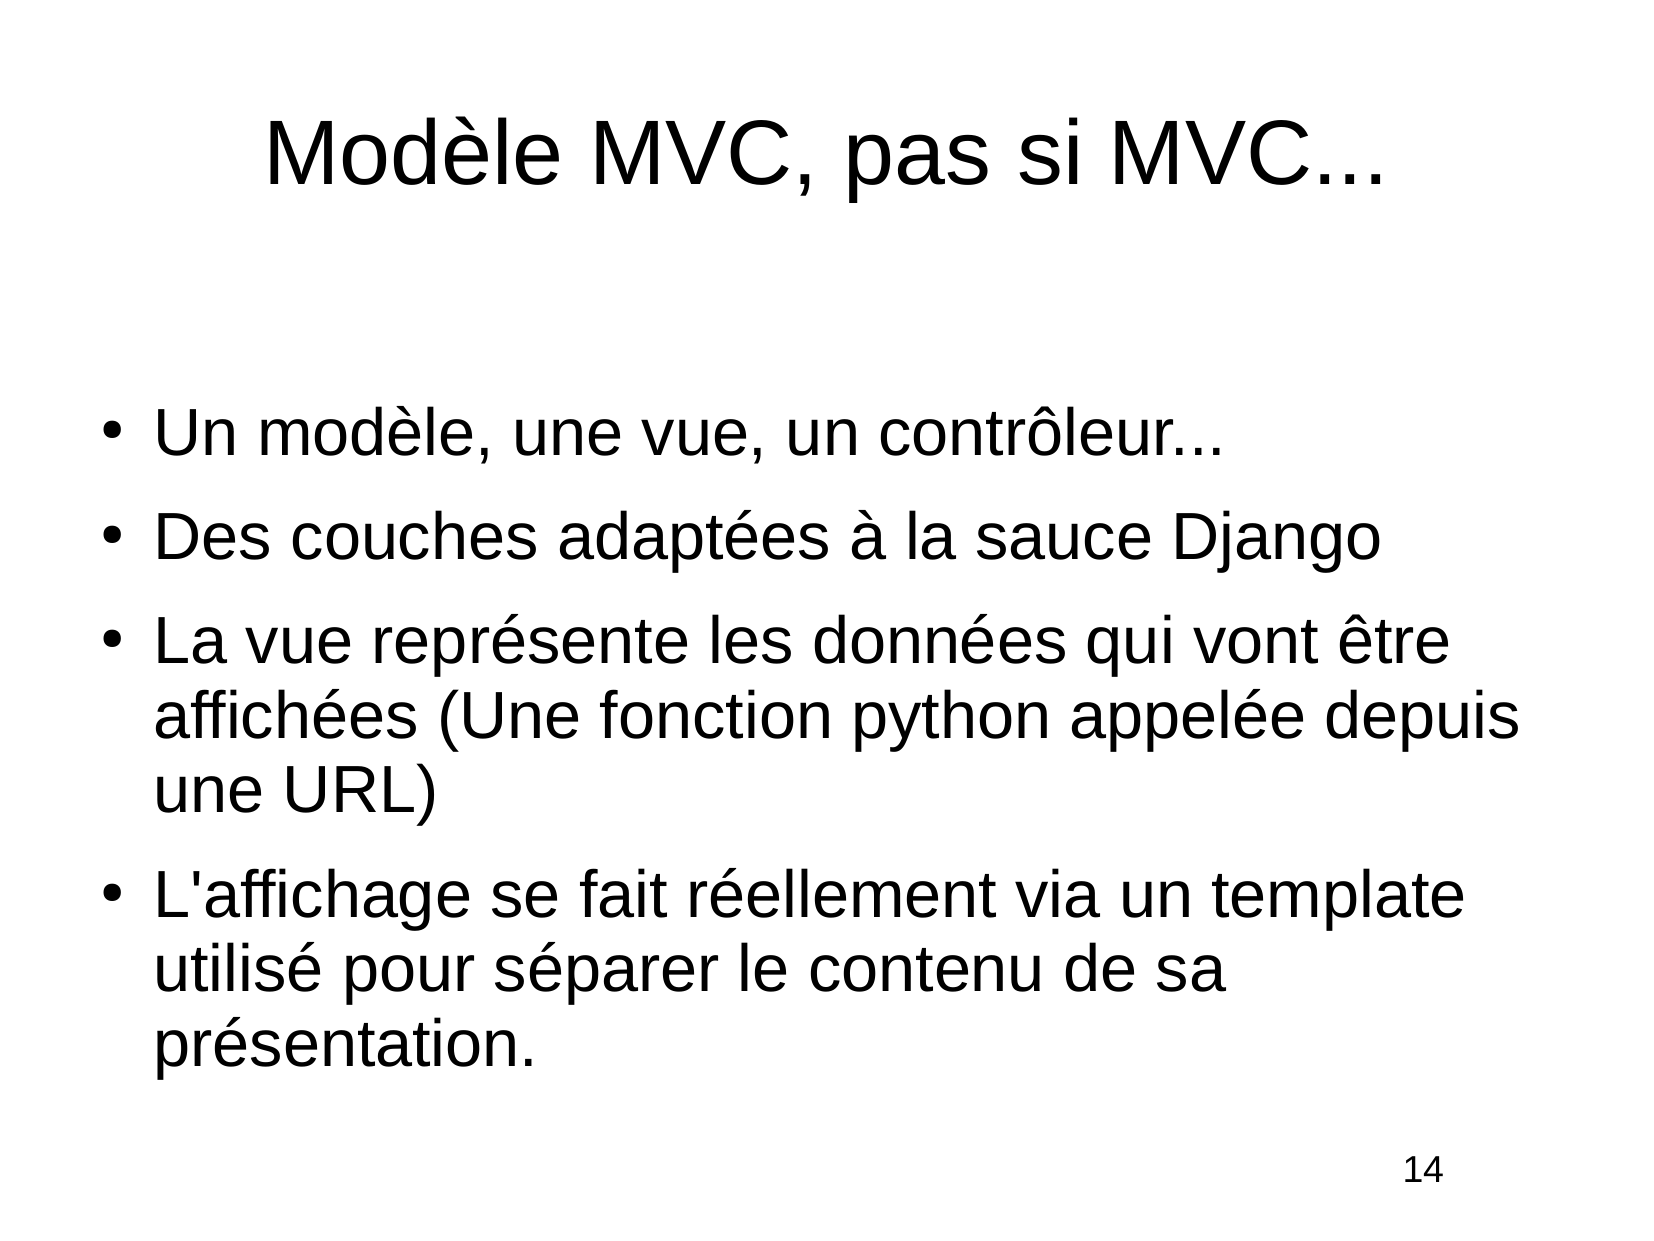

# Modèle MVC, pas si MVC...
Un modèle, une vue, un contrôleur...
Des couches adaptées à la sauce Django
La vue représente les données qui vont être affichées (Une fonction python appelée depuis une URL)
L'affichage se fait réellement via un template utilisé pour séparer le contenu de sa présentation.